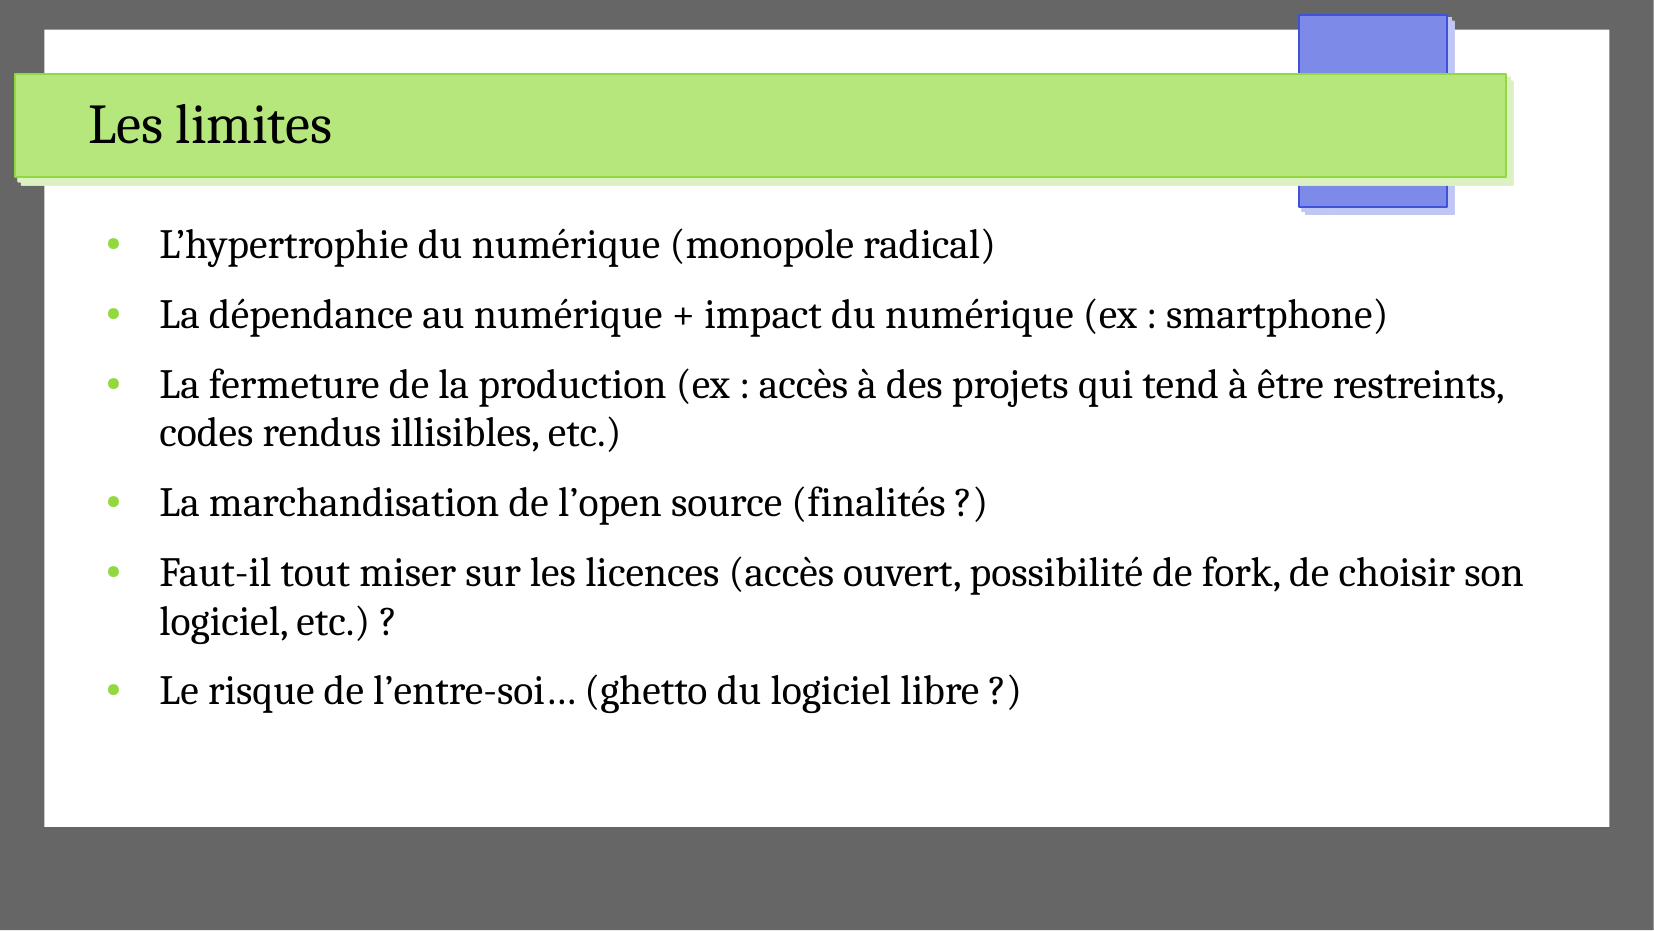

# Les limites
L’hypertrophie du numérique (monopole radical)
La dépendance au numérique + impact du numérique (ex : smartphone)
La fermeture de la production (ex : accès à des projets qui tend à être restreints, codes rendus illisibles, etc.)
La marchandisation de l’open source (finalités ?)
Faut-il tout miser sur les licences (accès ouvert, possibilité de fork, de choisir son logiciel, etc.) ?
Le risque de l’entre-soi… (ghetto du logiciel libre ?)